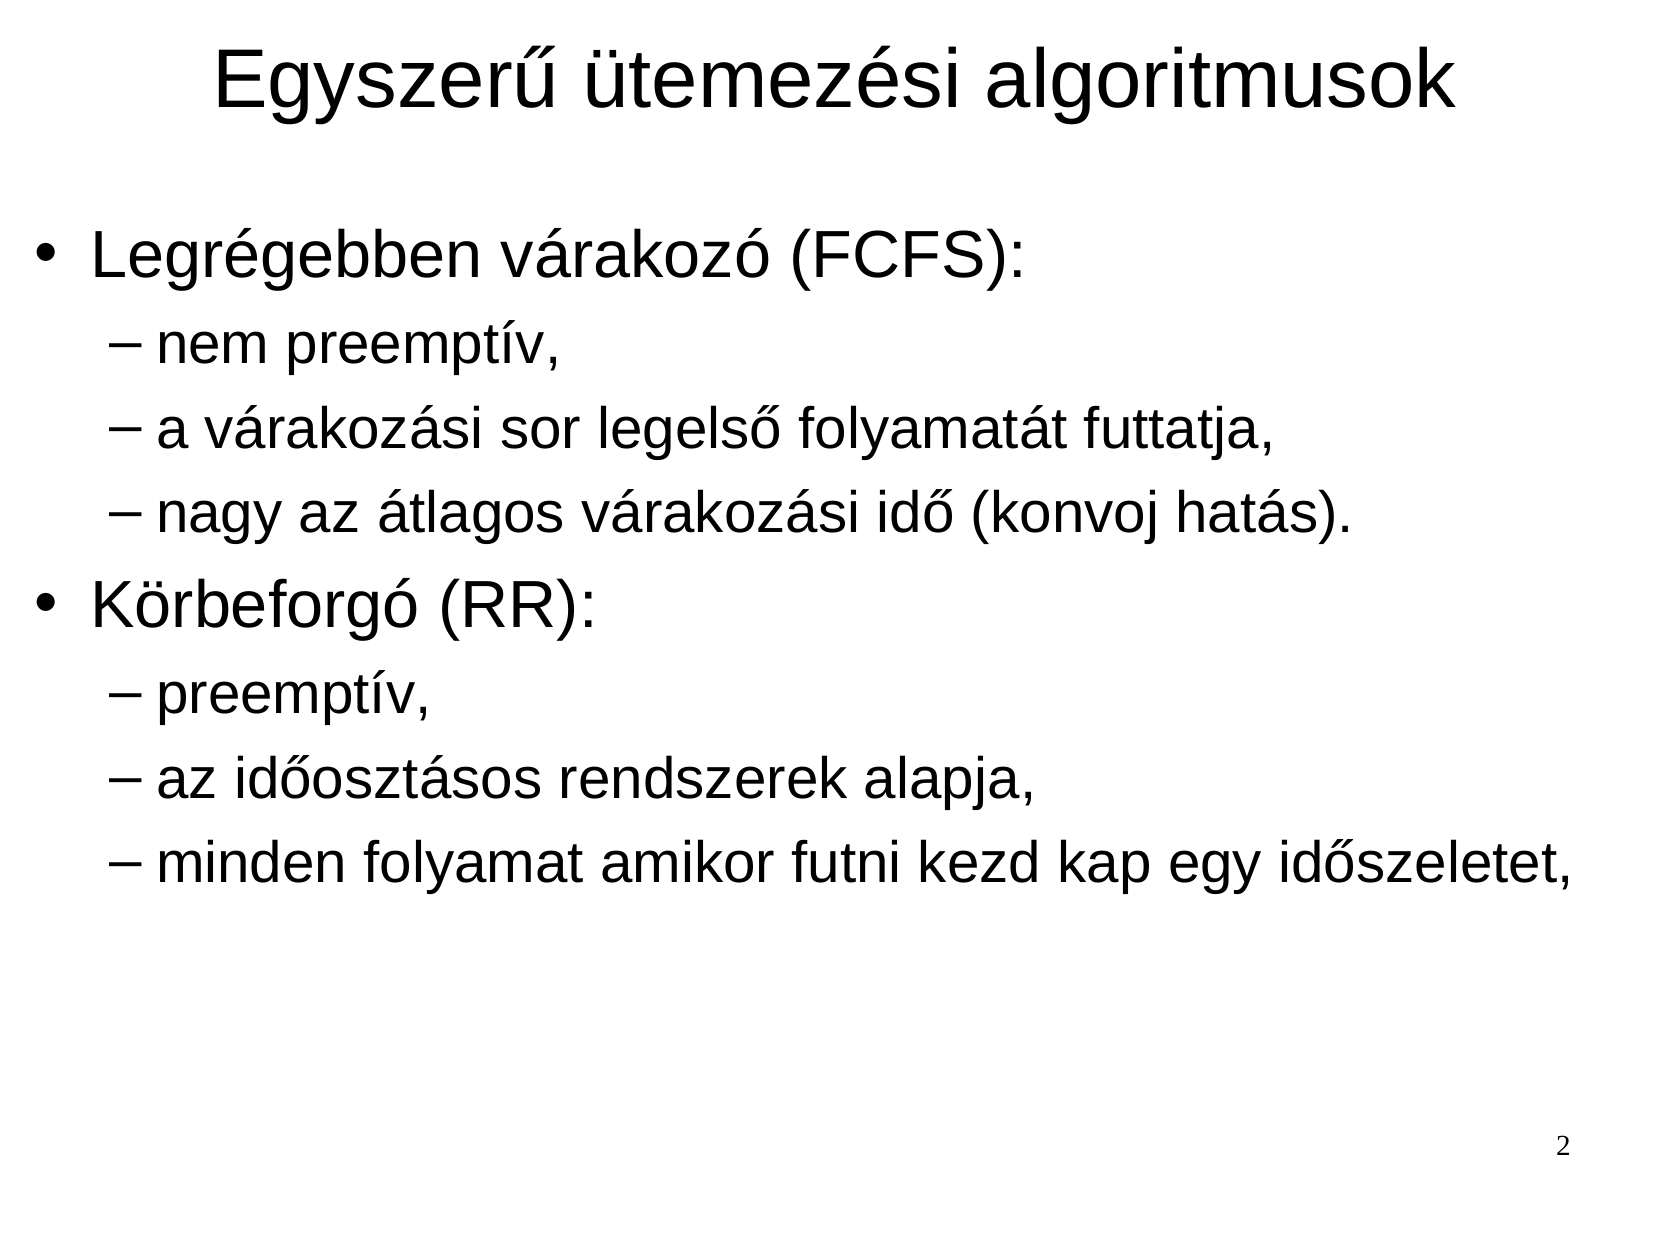

# Egyszerű ütemezési algoritmusok
Legrégebben várakozó (FCFS):
nem preemptív,
a várakozási sor legelső folyamatát futtatja,
nagy az átlagos várakozási idő (konvoj hatás).
Körbeforgó (RR):
preemptív,
az időosztásos rendszerek alapja,
minden folyamat amikor futni kezd kap egy időszeletet,
2